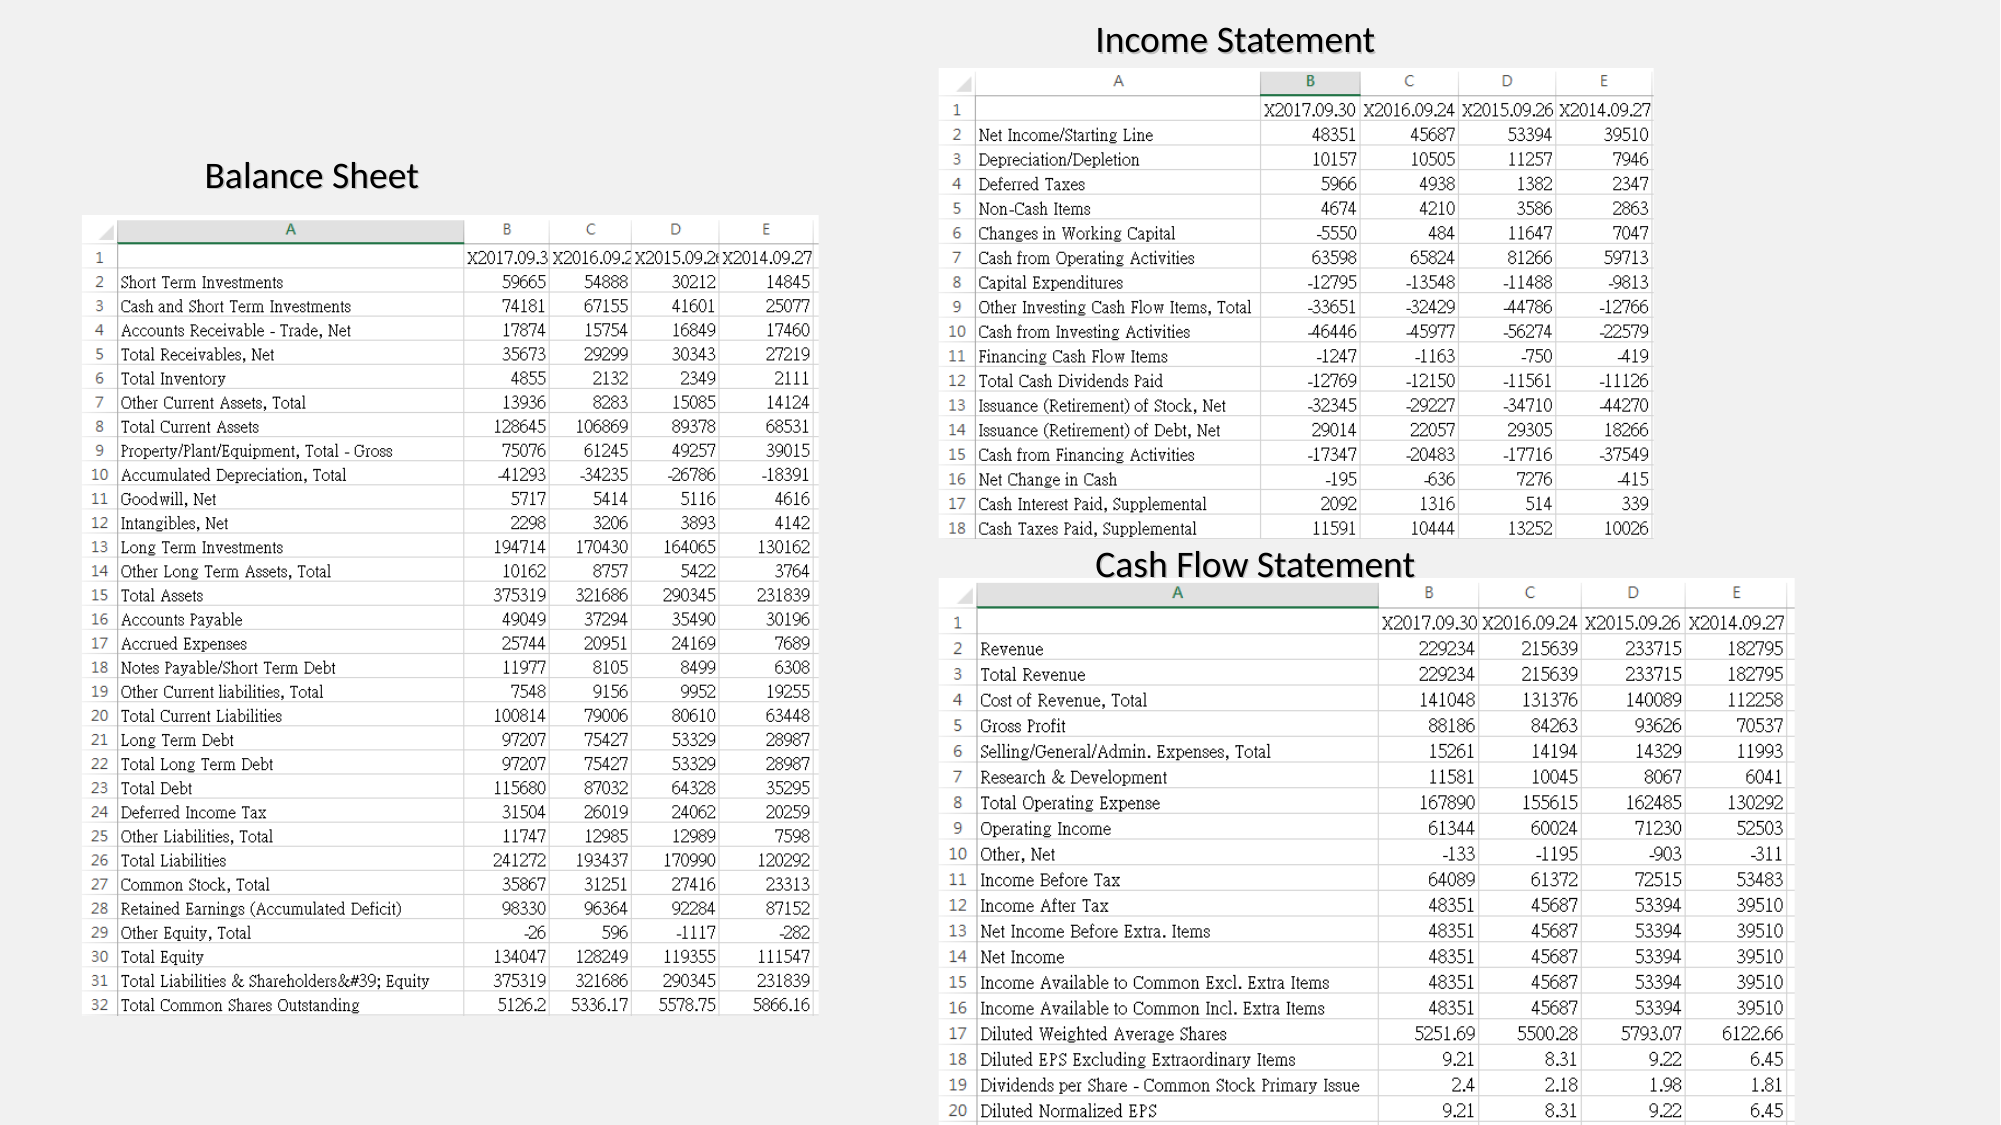

Income Statement
 Balance Sheet
Cash Flow Statement